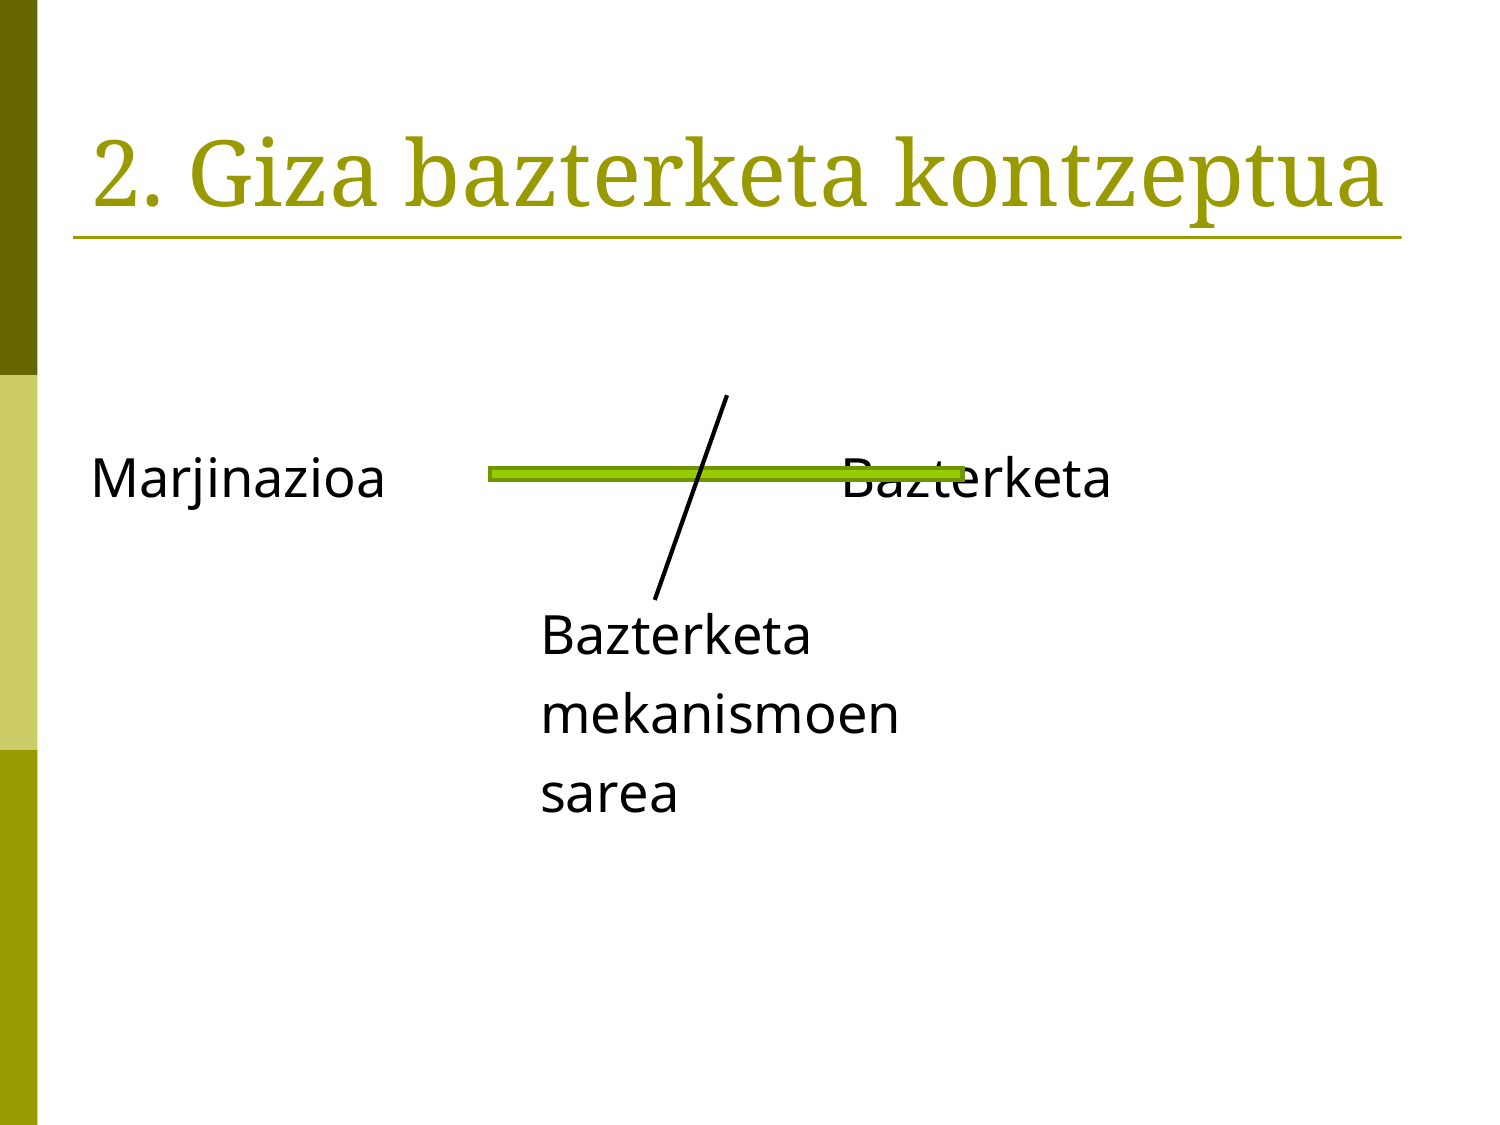

# 2. Giza bazterketa kontzeptua
Marjinazioa				Bazterketa
				Bazterketa
				mekanismoen
				sarea